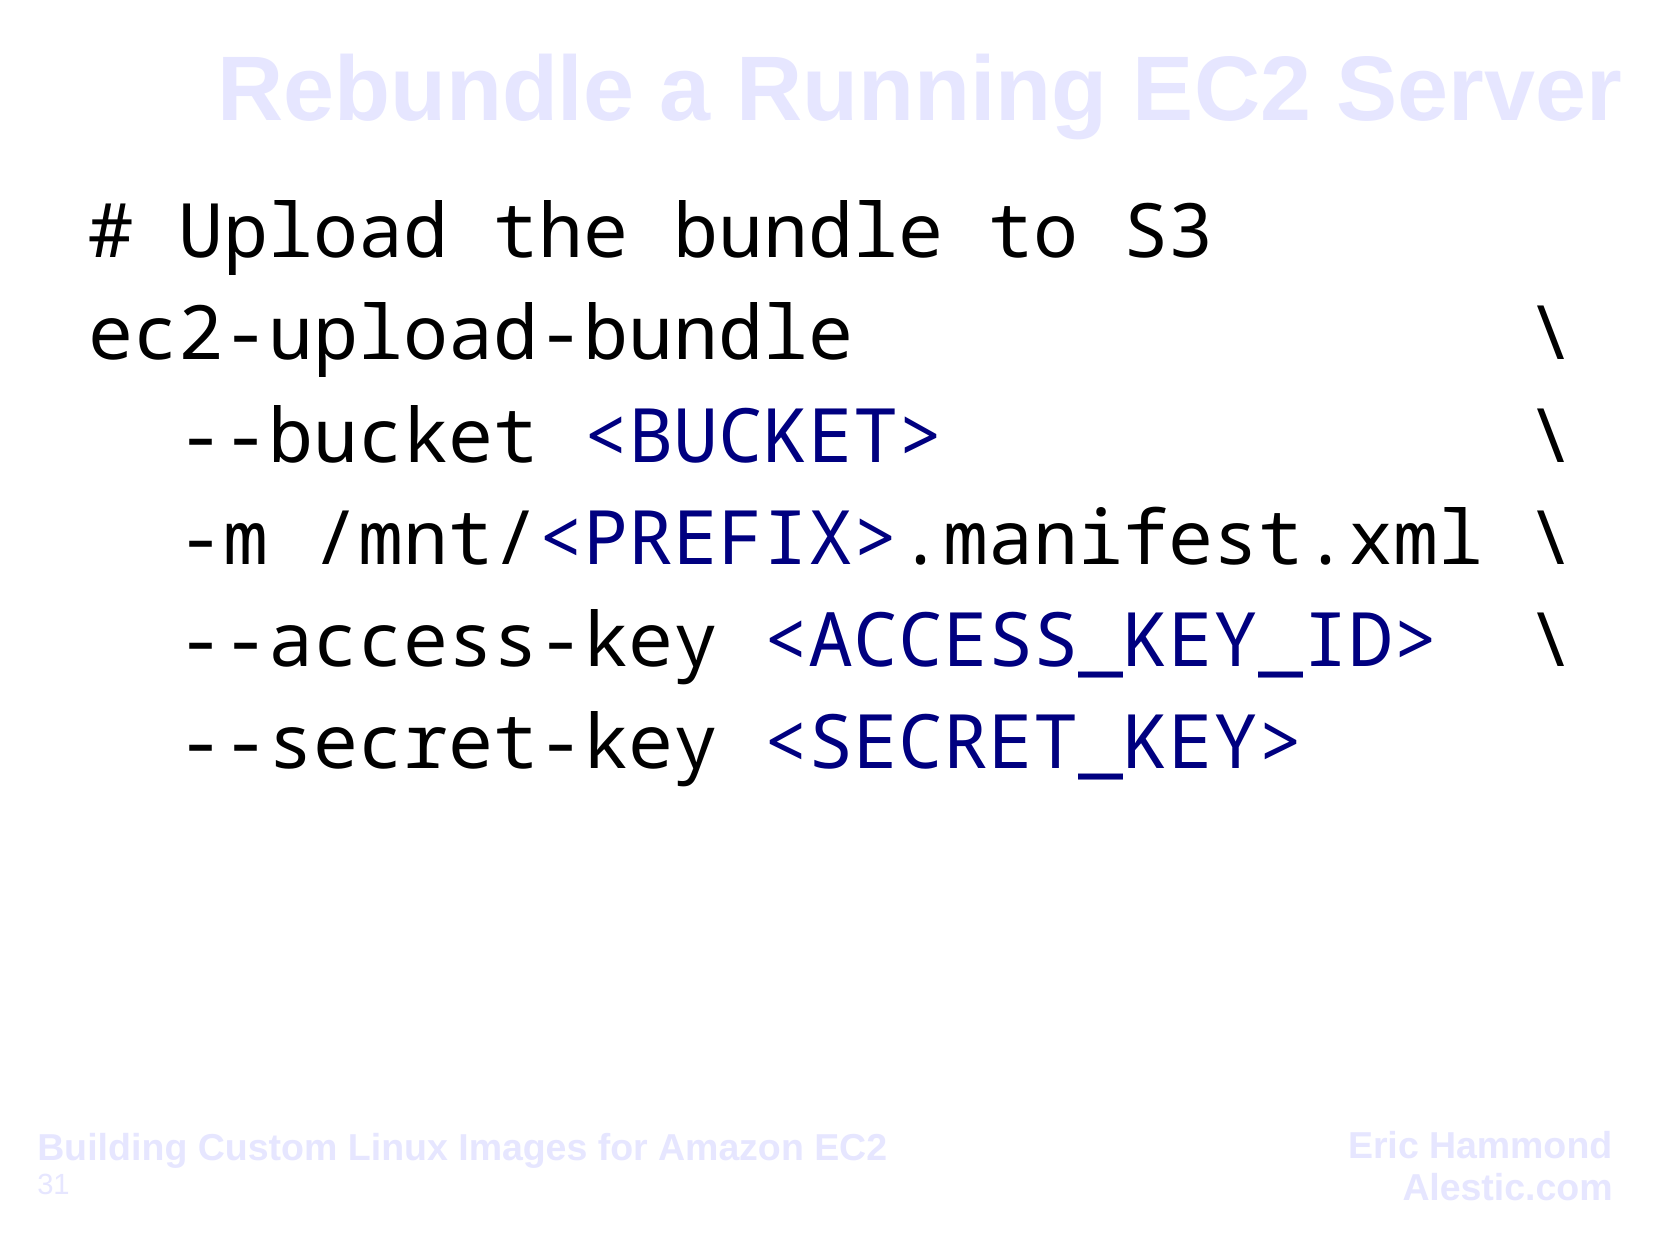

# Rebundle a Running EC2 Server
# Upload the bundle to S3
ec2-upload-bundle \
 --bucket <BUCKET> \
 -m /mnt/<PREFIX>.manifest.xml \
 --access-key <ACCESS_KEY_ID> \
 --secret-key <SECRET_KEY>
31
Eric Hammond
Alestic.com